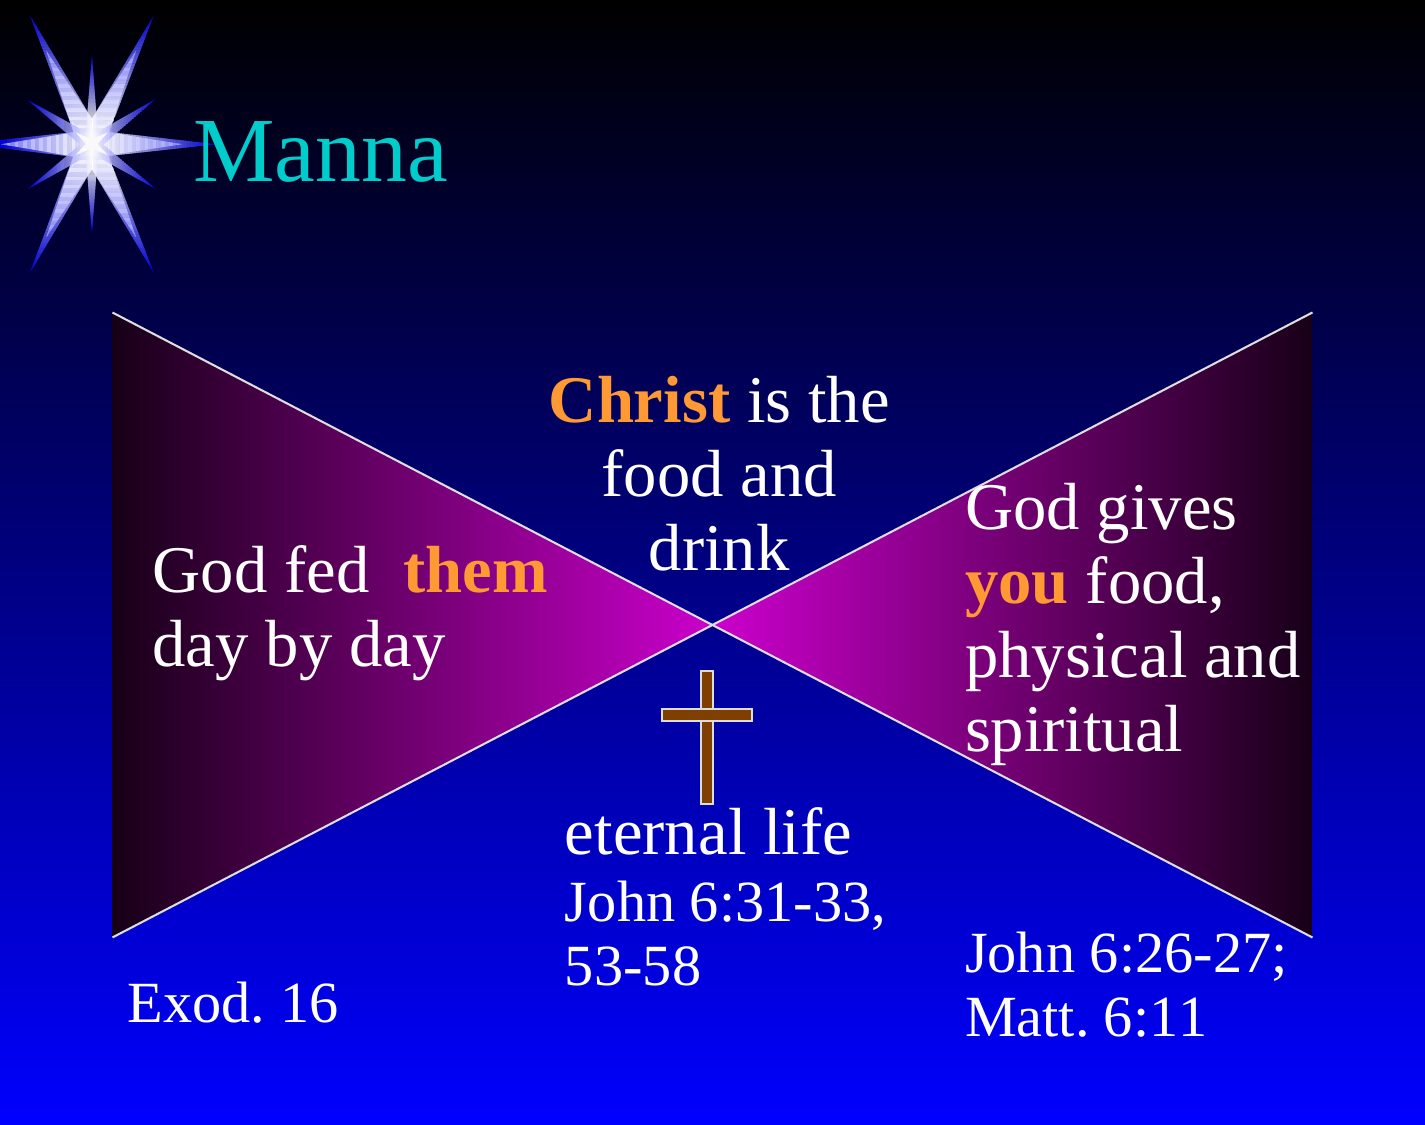

# Manna
Christ is the food and drink
eternal life
John 6:31-33, 53-58
God gives you food, physical and spiritual
John 6:26-27; Matt. 6:11
God fed them day by day
Exod. 16